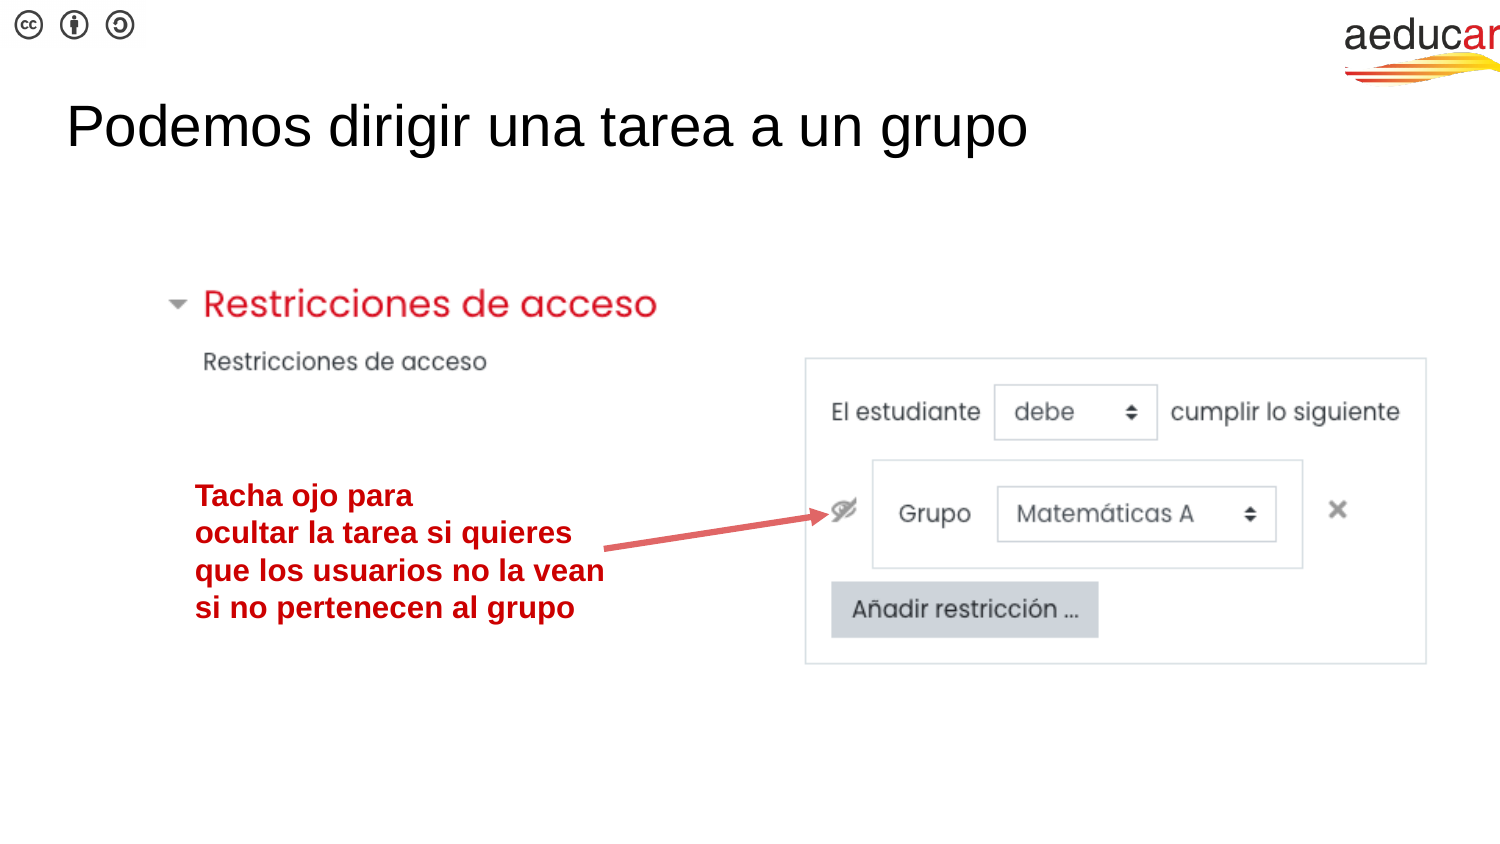

# Podemos dirigir una tarea a un grupo
Tacha ojo para
ocultar la tarea si quieres
que los usuarios no la vean
si no pertenecen al grupo